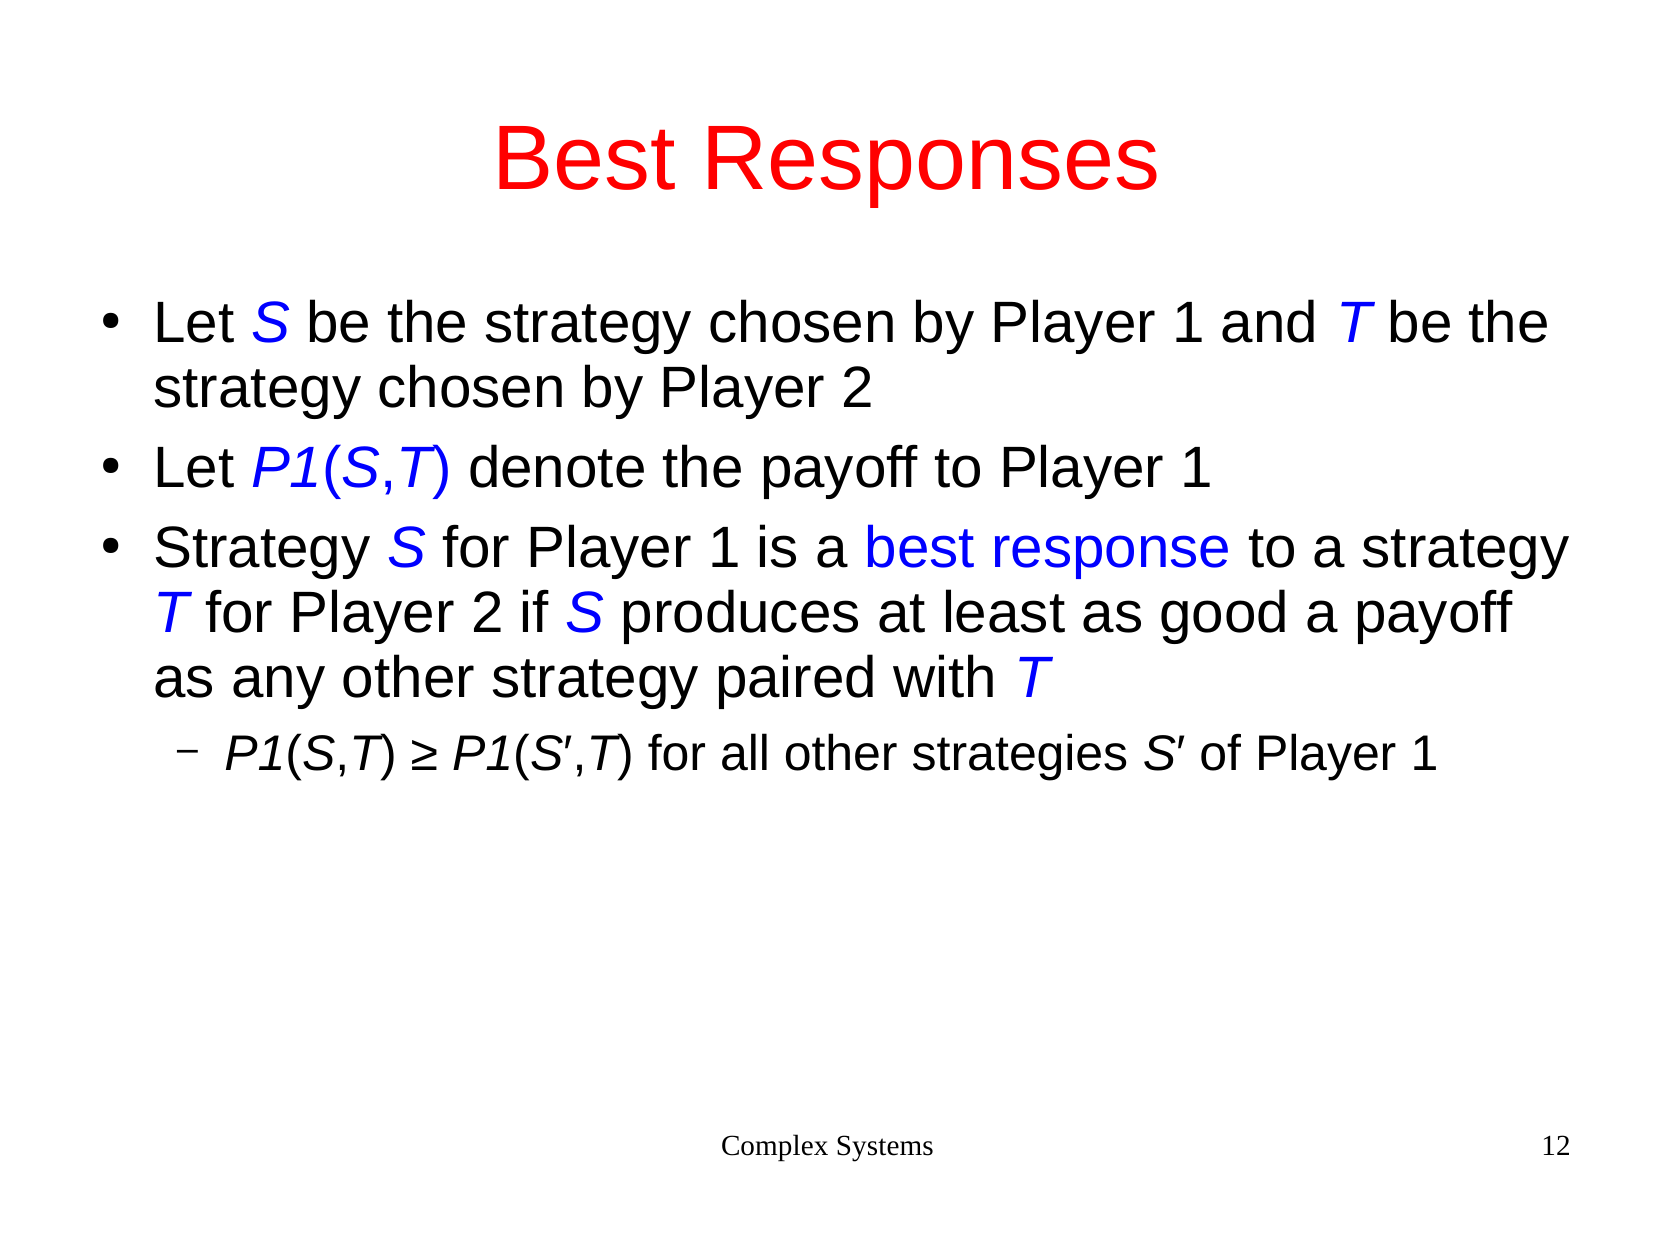

# Best Responses
Let S be the strategy chosen by Player 1 and T be the strategy chosen by Player 2
Let P1(S,T) denote the payoff to Player 1
Strategy S for Player 1 is a best response to a strategy T for Player 2 if S produces at least as good a payoff as any other strategy paired with T
P1(S,T) ≥ P1(S′,T) for all other strategies S′ of Player 1
Complex Systems
12